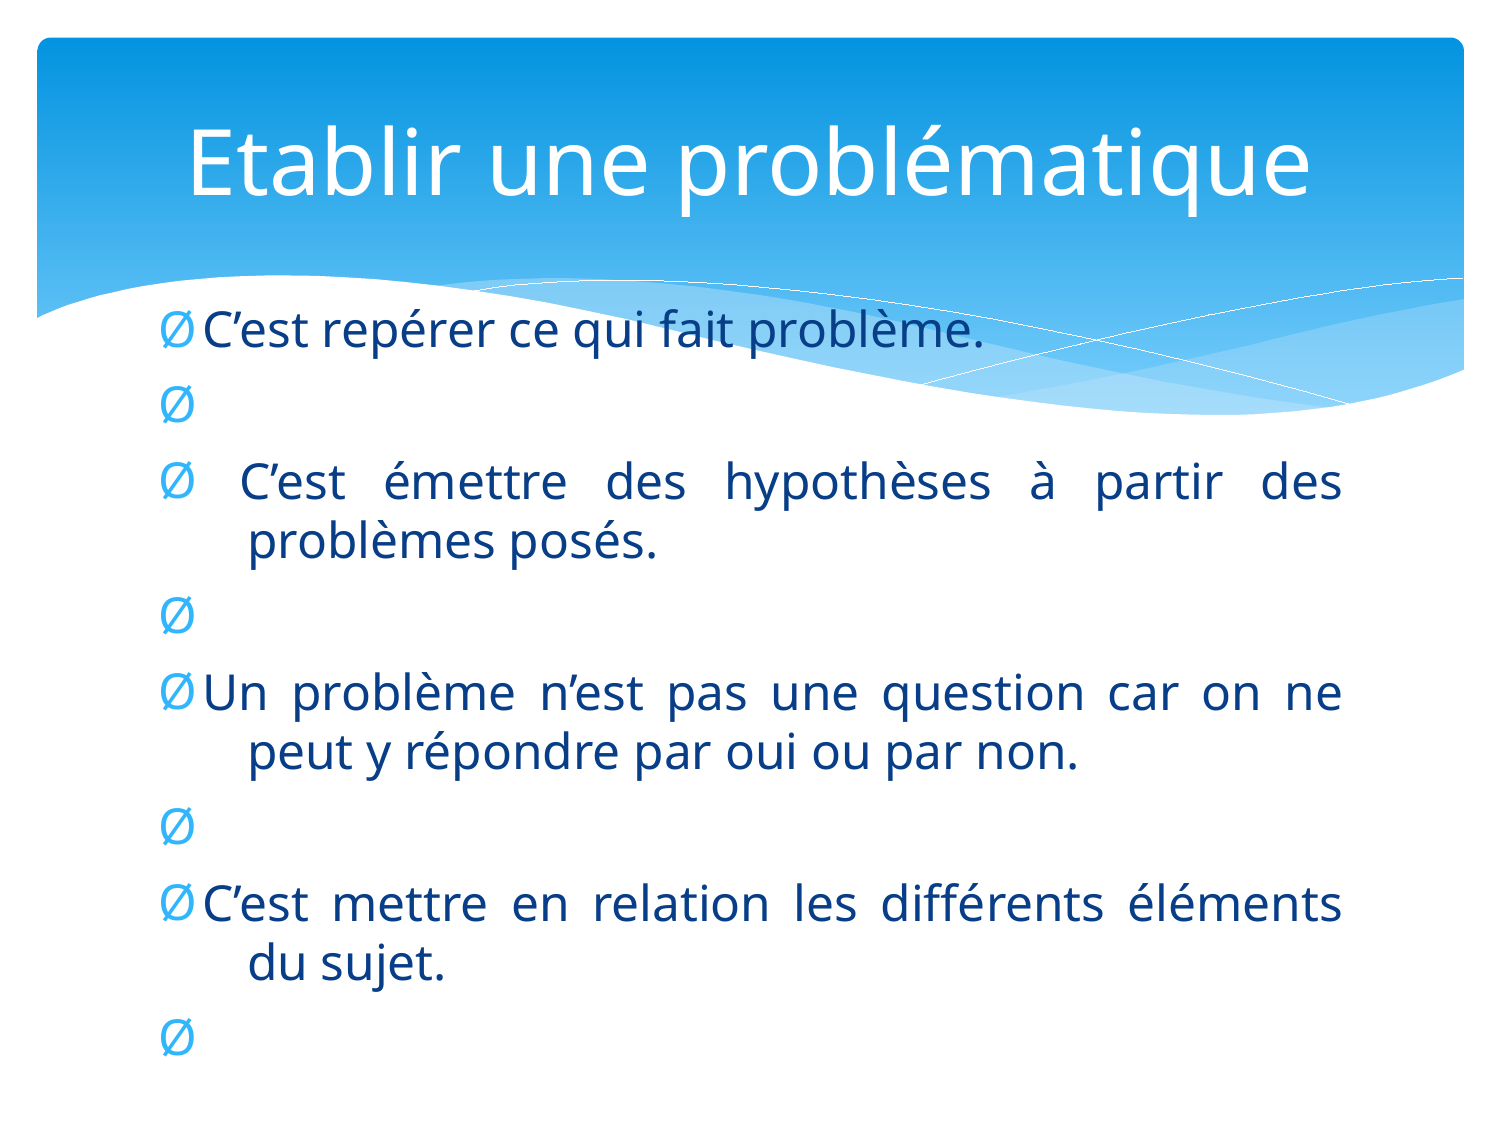

Etablir une problématique
# C’est repérer ce qui fait problème.
 C’est émettre des hypothèses à partir des problèmes posés.
Un problème n’est pas une question car on ne peut y répondre par oui ou par non.
C’est mettre en relation les différents éléments du sujet.